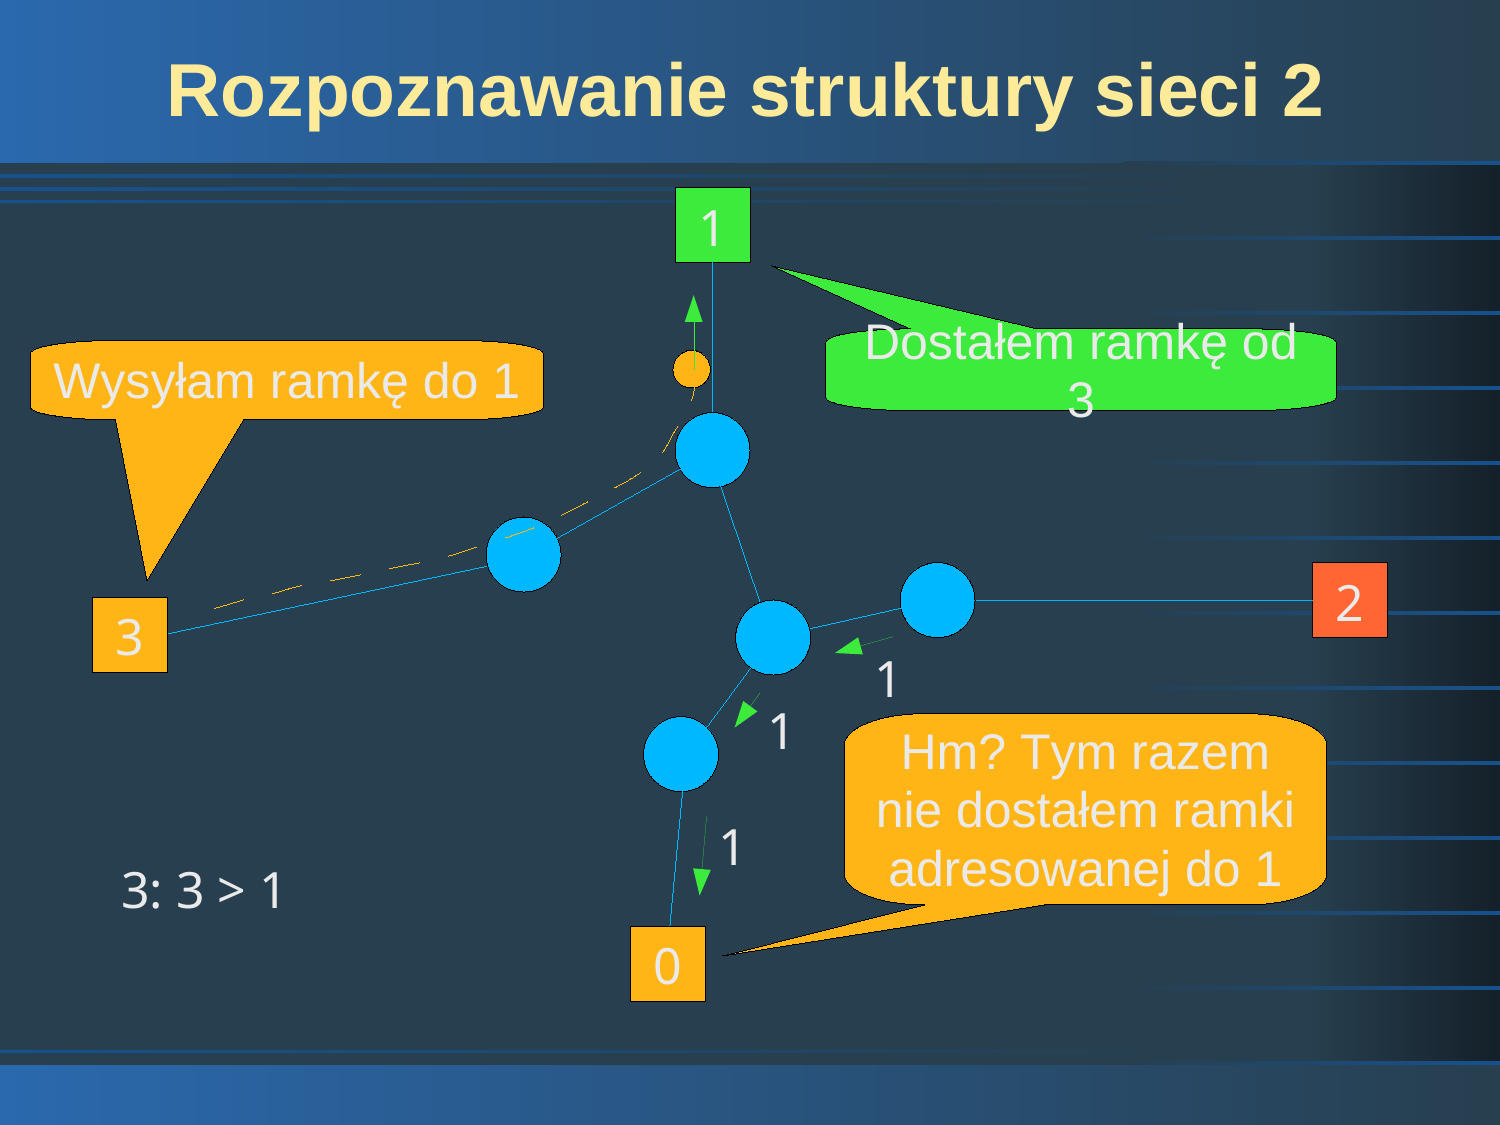

# Rozpoznawanie struktury sieci 2
1
Dostałem ramkę od 3
Wysyłam ramkę do 1
2
3
1
1
Hm? Tym razem nie dostałem ramki adresowanej do 1
1
3: 3 > 1
0